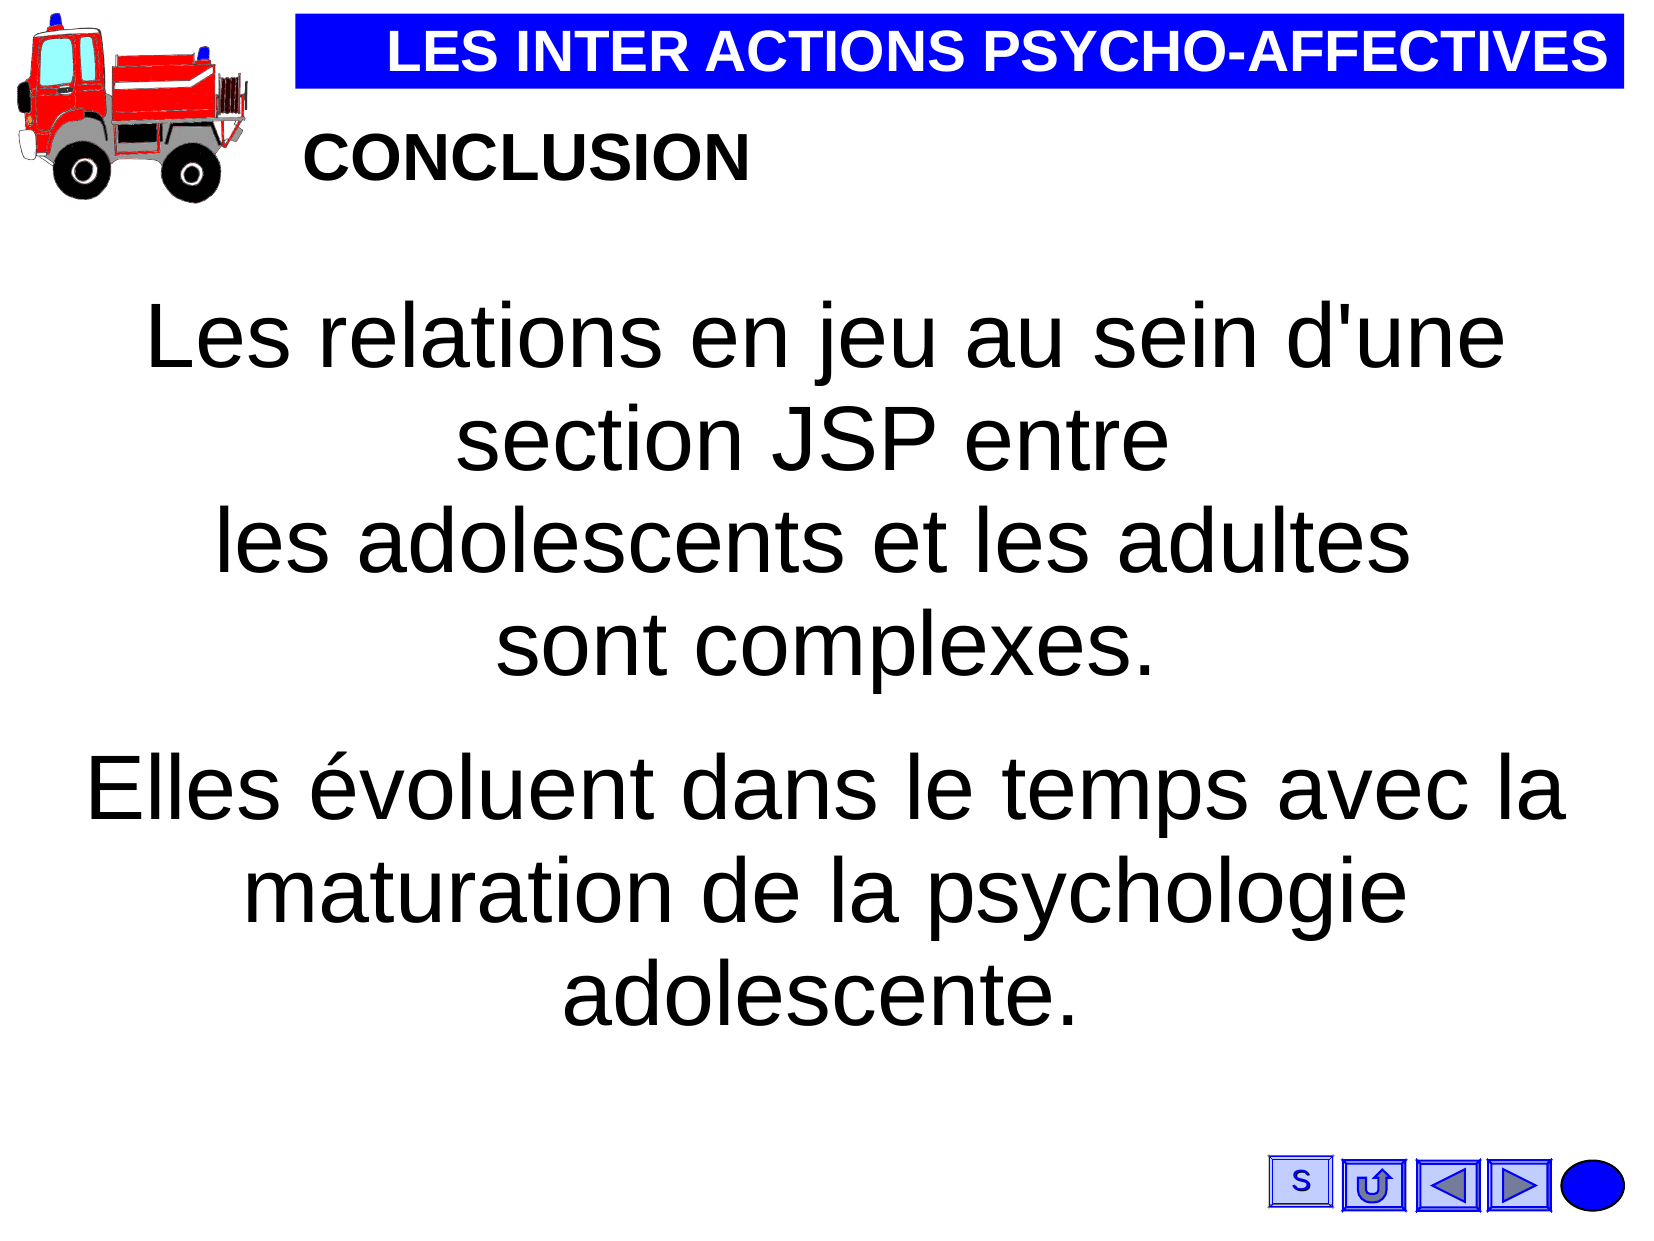

LES INTER ACTIONS PSYCHO-AFFECTIVES
CONCLUSION
Les relations en jeu au sein d'une section JSP entre
les adolescents et les adultes
sont complexes.
Elles évoluent dans le temps avec la maturation de la psychologie adolescente.